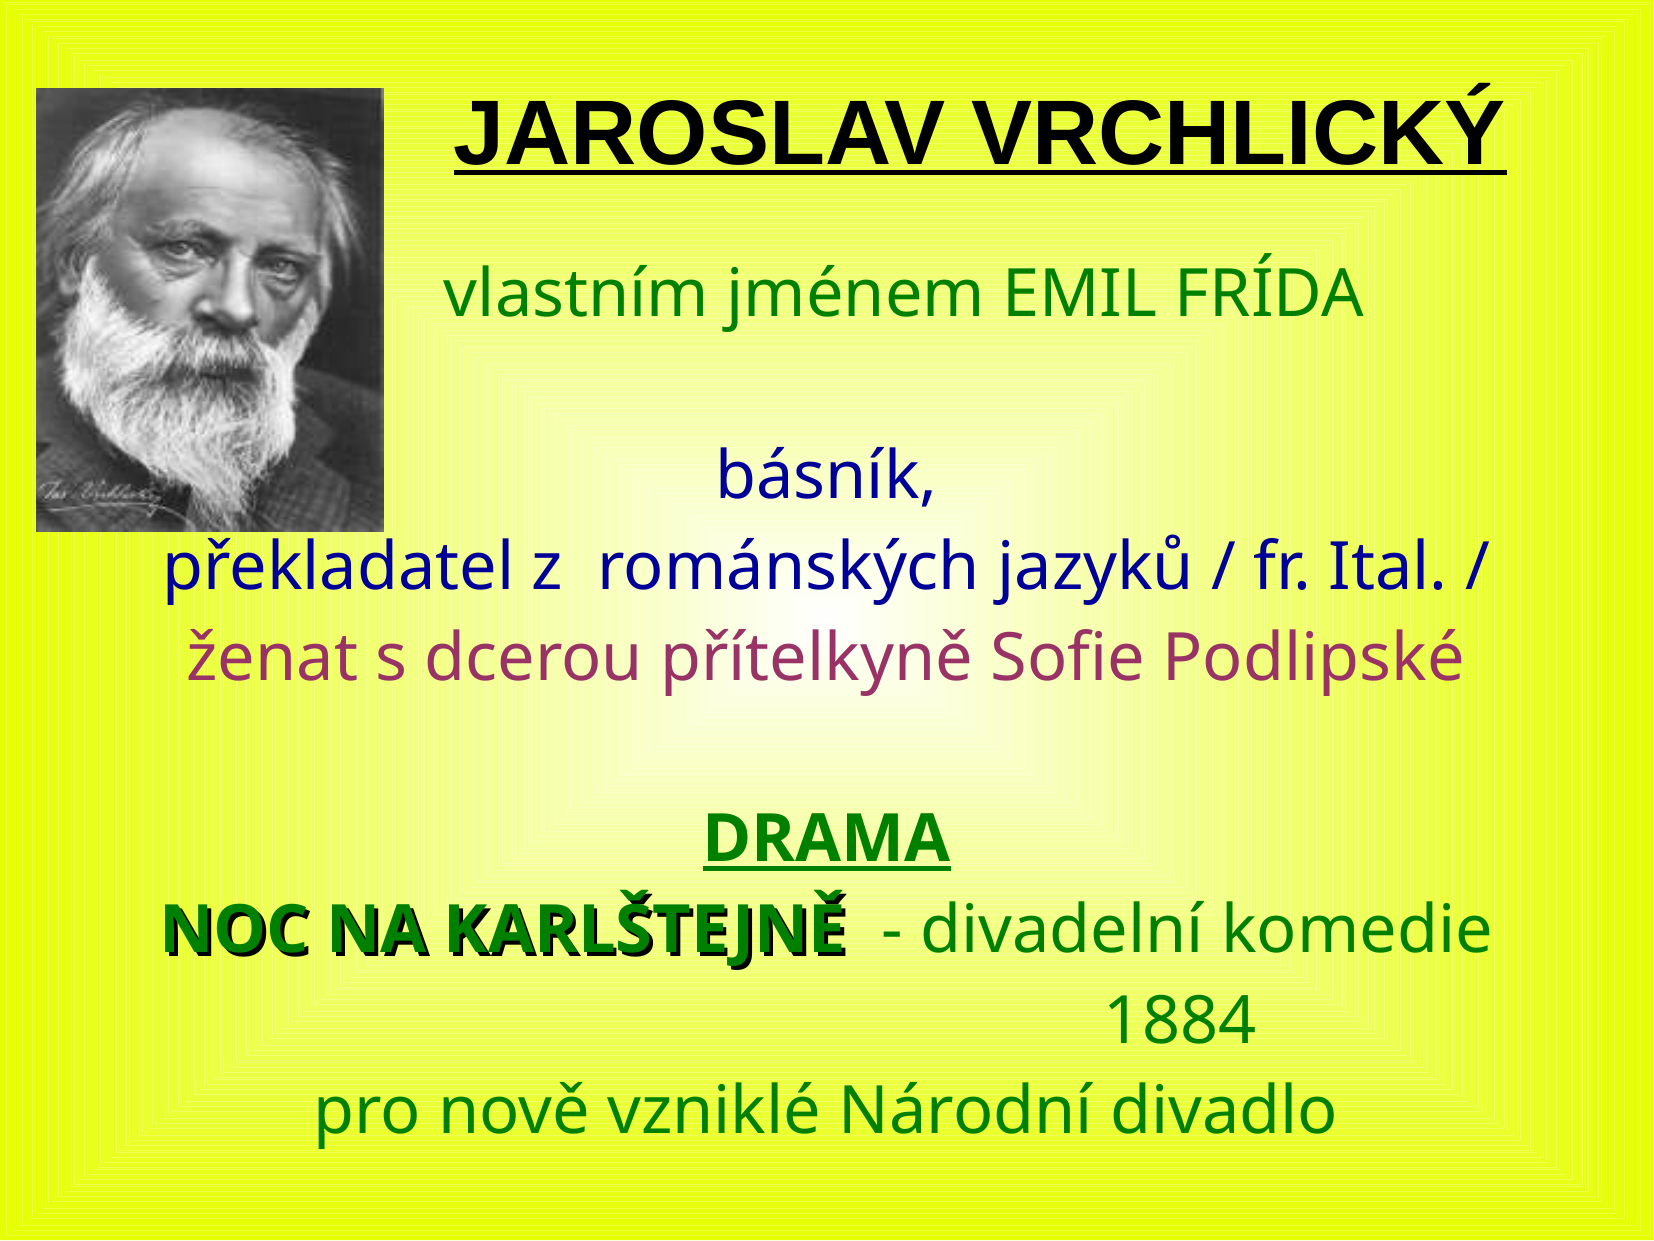

# JAROSLAV VRCHLICKÝ
 vlastním jménem EMIL FRÍDA
básník,
překladatel z románských jazyků / fr. Ital. /
ženat s dcerou přítelkyně Sofie Podlipské
DRAMA
NOC NA KARLŠTEJNĚ - divadelní komedie
 1884
pro nově vzniklé Národní divadlo